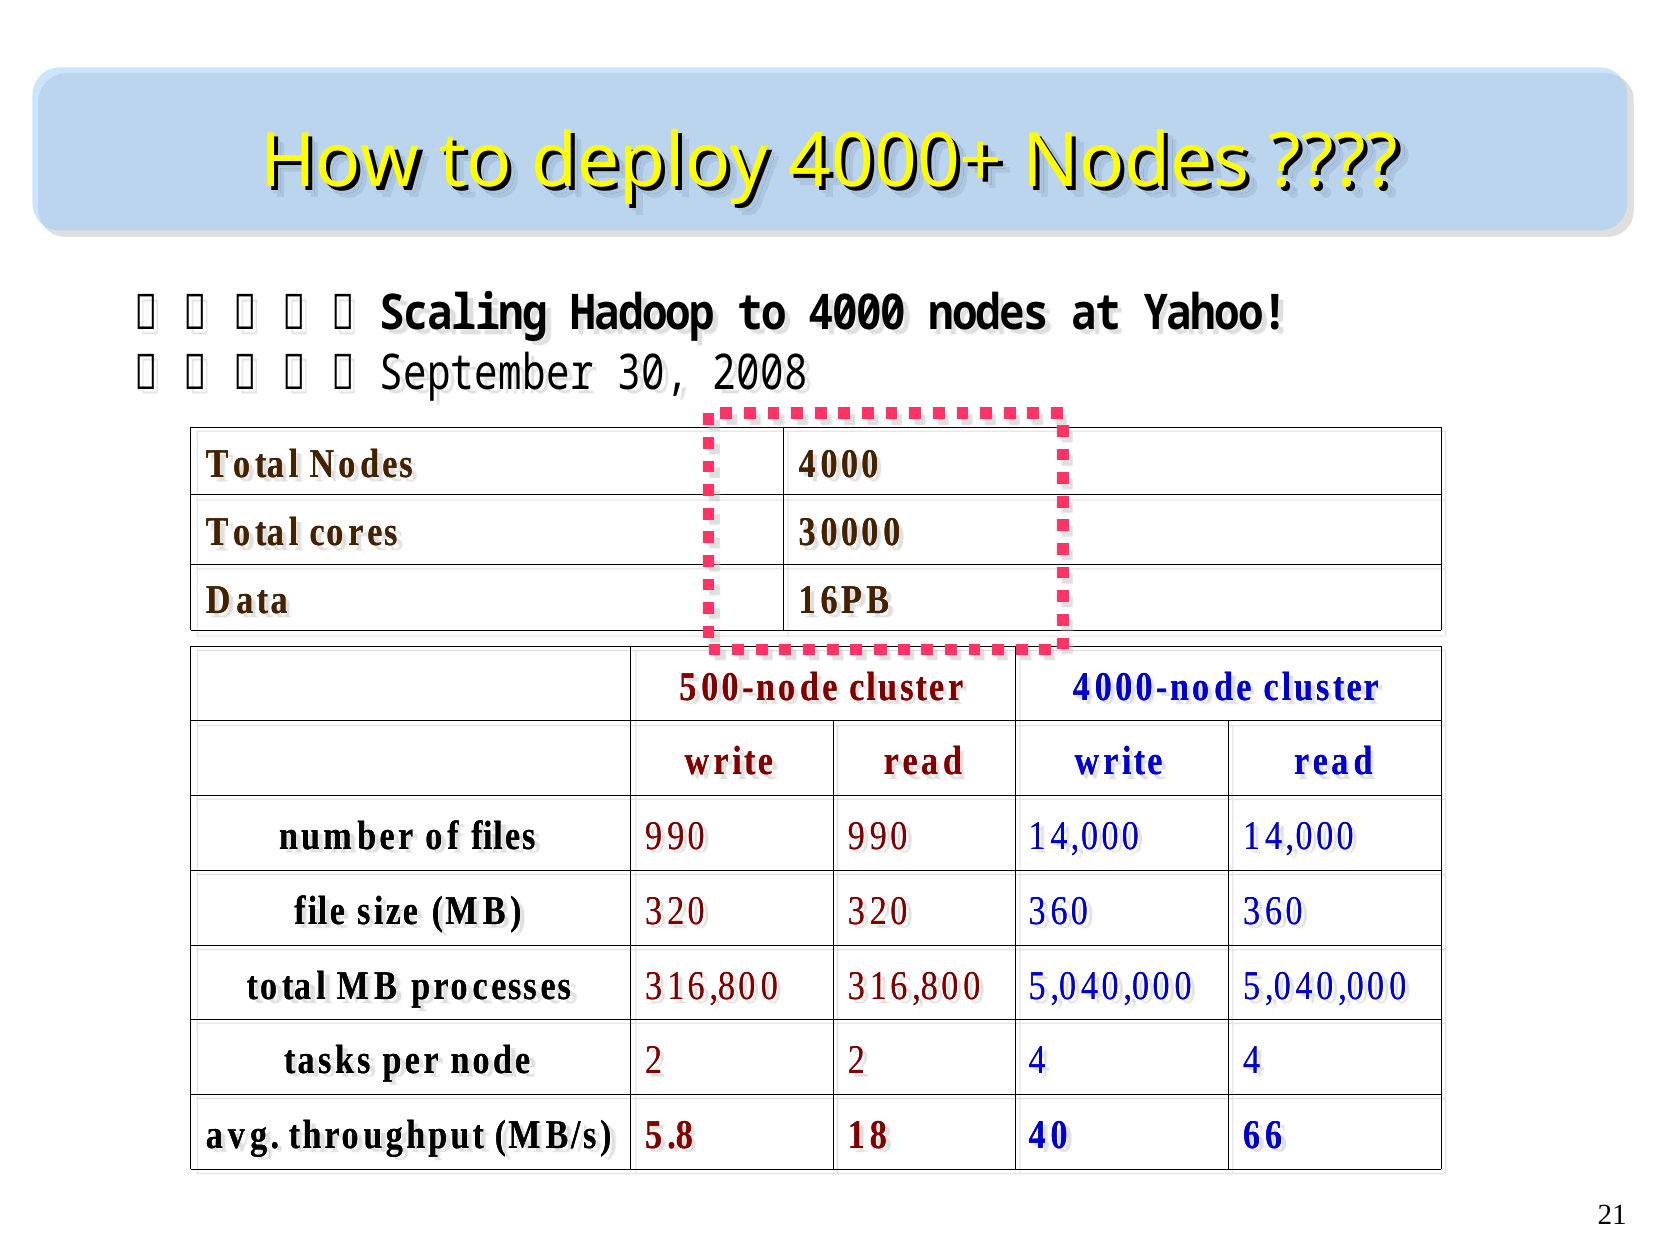

How to deploy 4000+ Nodes ????
21